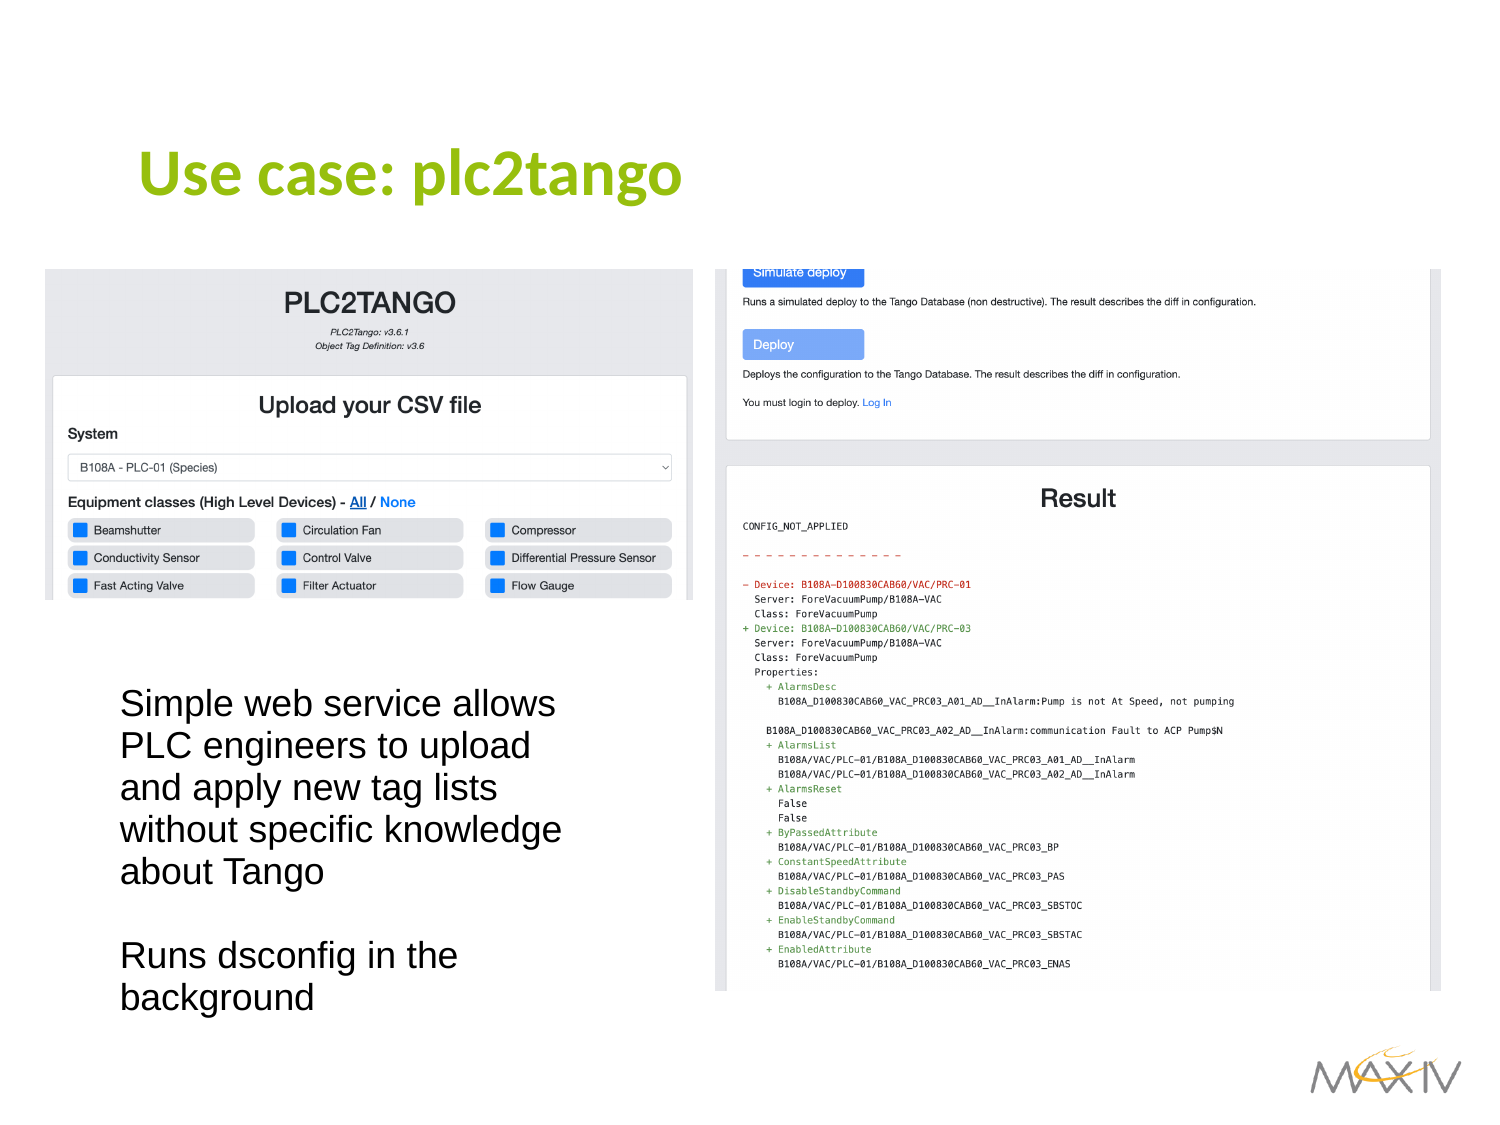

# Use case: plc2tango
Simple web service allows PLC engineers to upload and apply new tag lists without specific knowledge about Tango
Runs dsconfig in the background